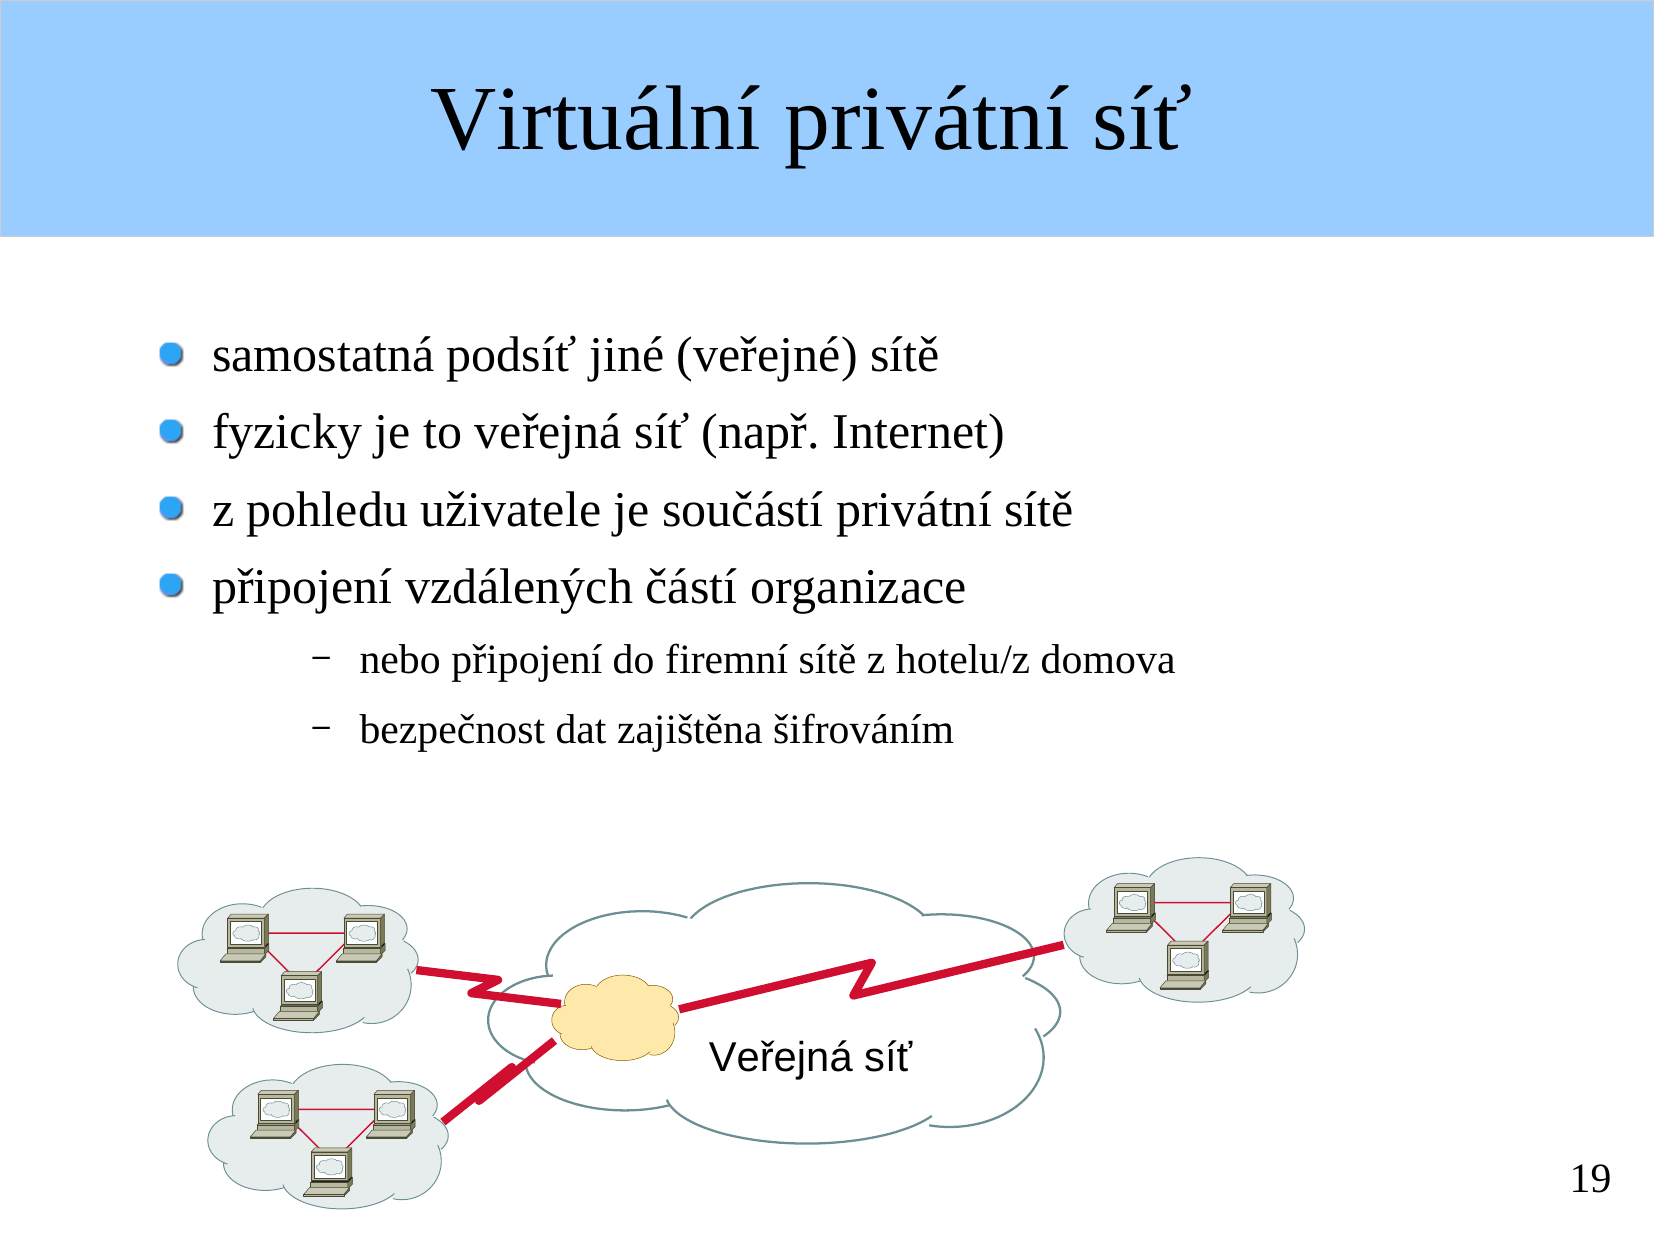

Virtuální privátní síť
# samostatná podsíť jiné (veřejné) sítě
fyzicky je to veřejná síť (např. Internet)
z pohledu uživatele je součástí privátní sítě
připojení vzdálených částí organizace
nebo připojení do firemní sítě z hotelu/z domova
bezpečnost dat zajištěna šifrováním
Veřejná síť